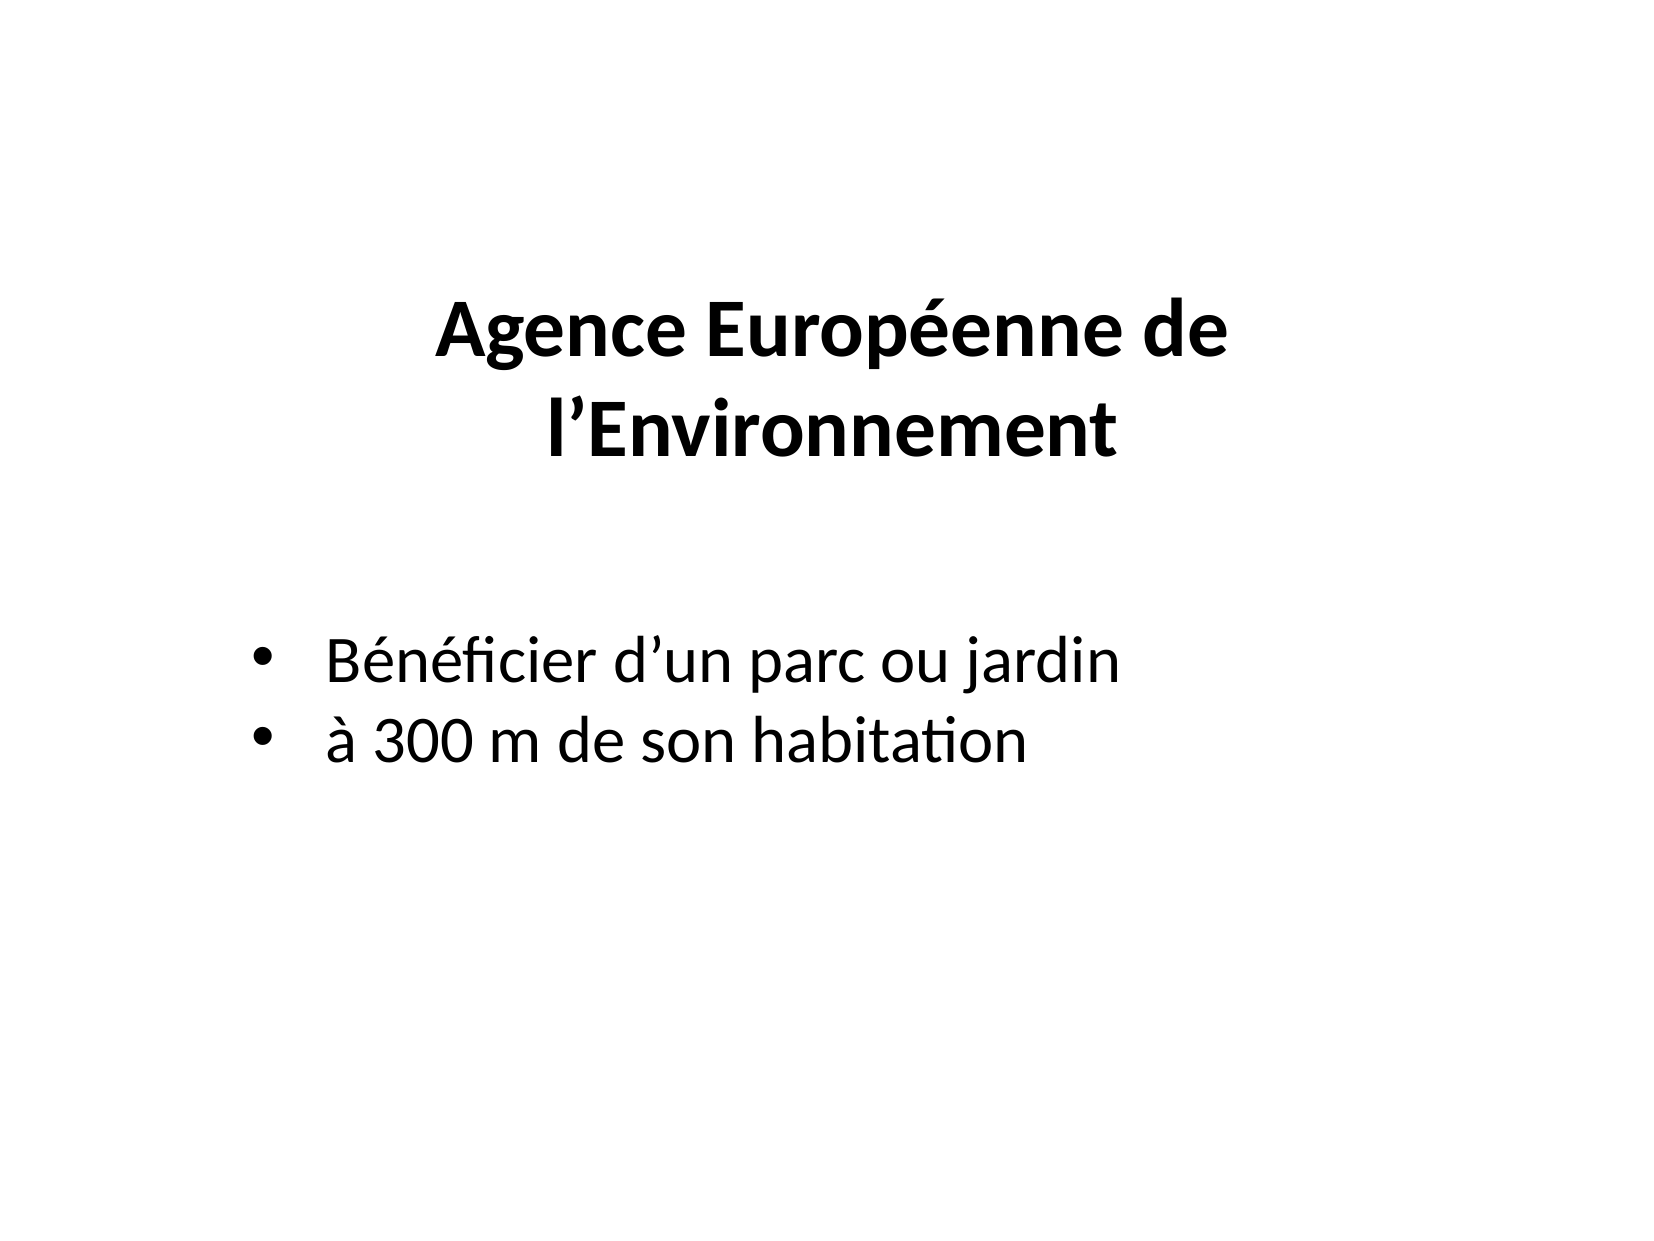

Agence Européenne de l’Environnement
Bénéficier d’un parc ou jardin
à 300 m de son habitation